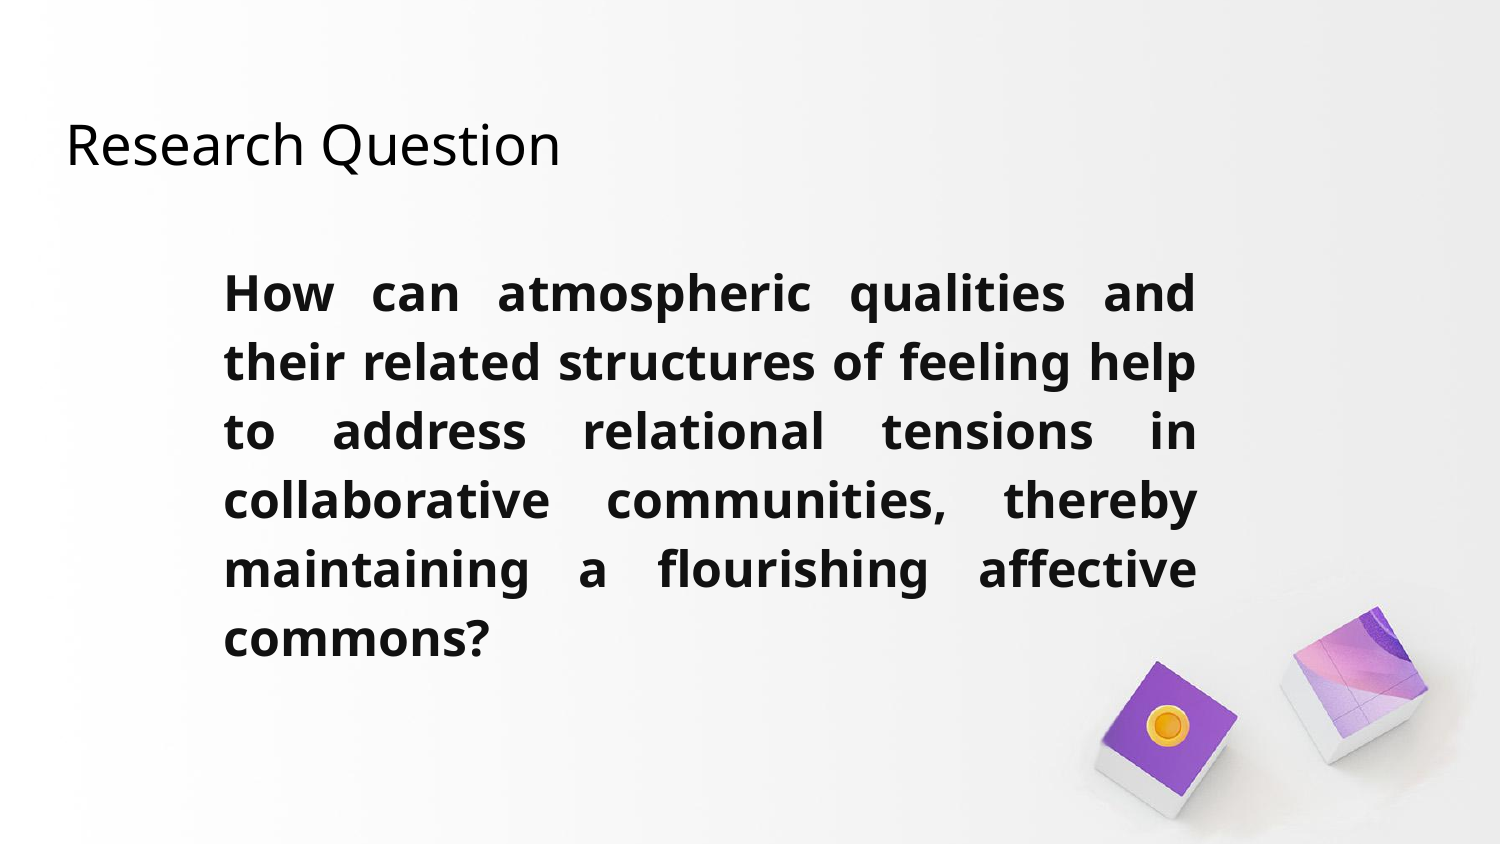

# Research Question
How can atmospheric qualities and their related structures of feeling help to address relational tensions in collaborative communities, thereby maintaining a flourishing affective commons?